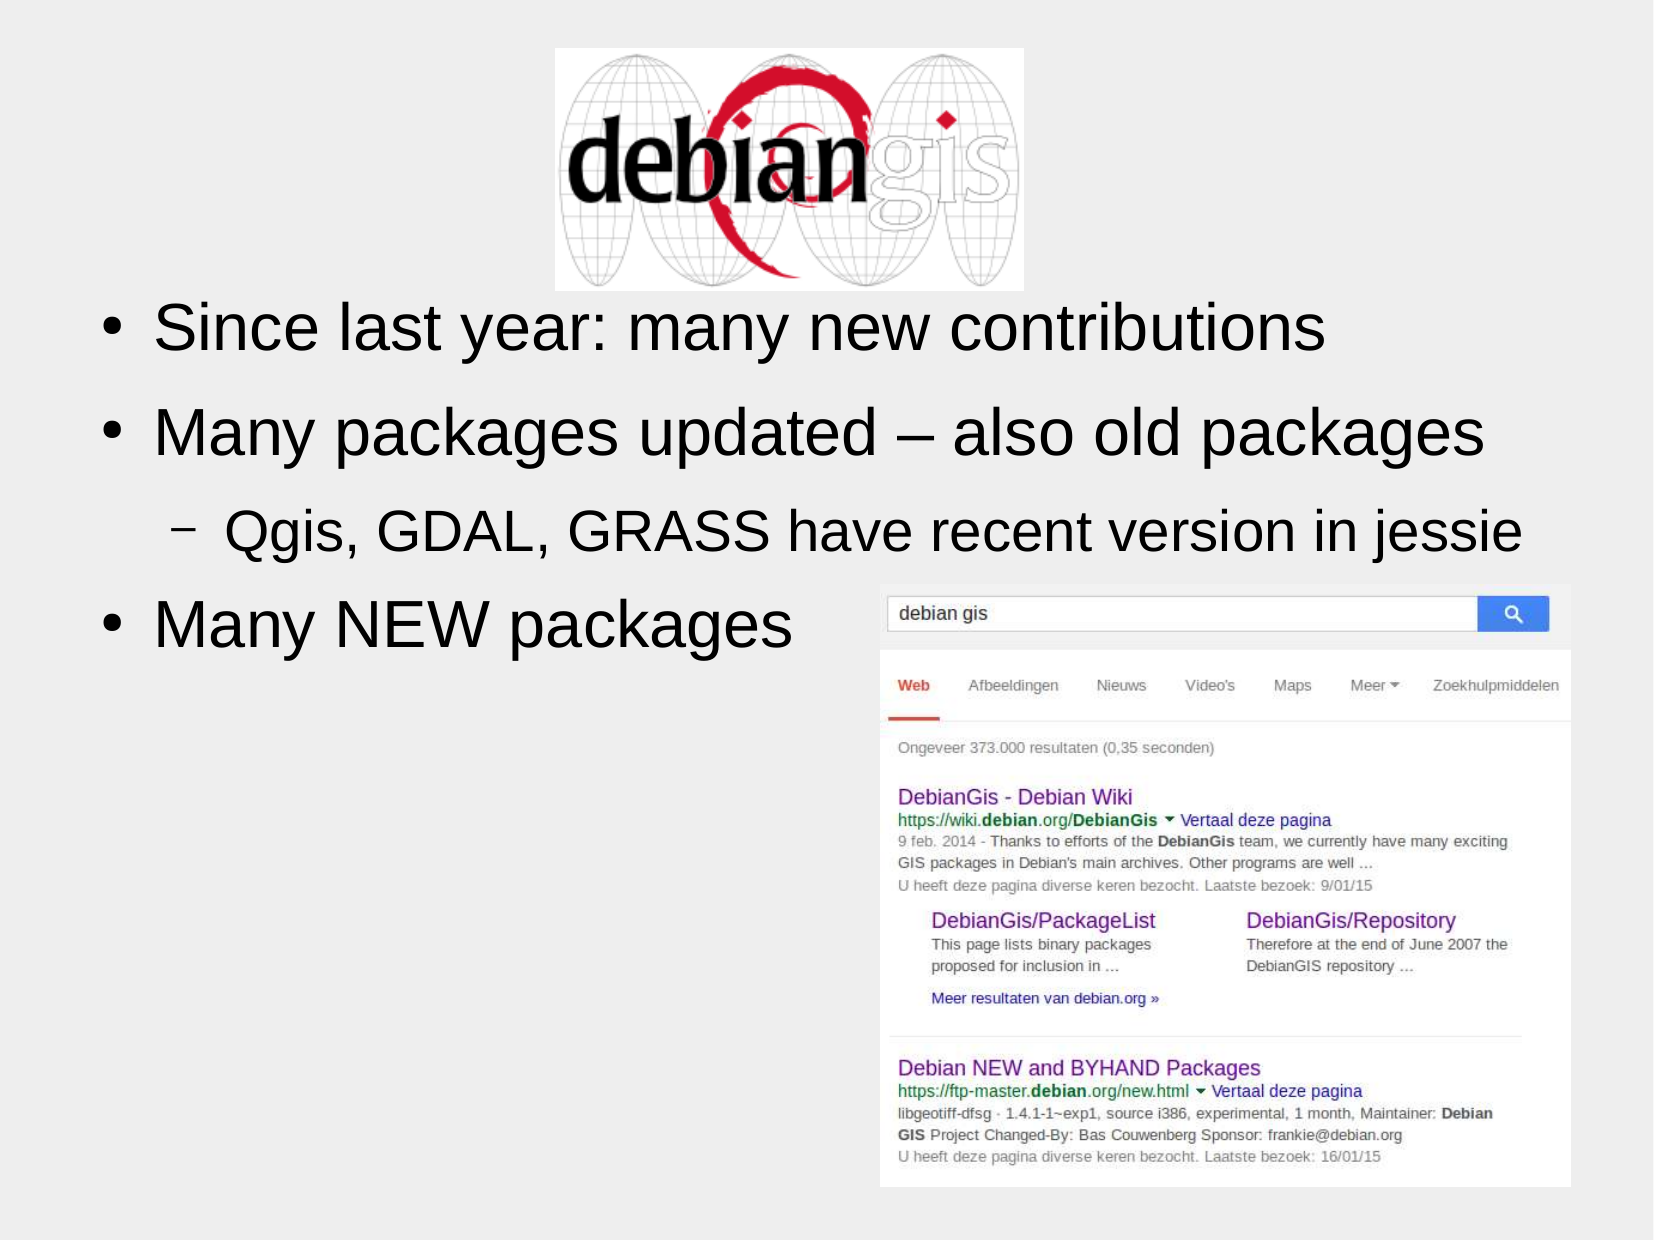

#
Since last year: many new contributions
Many packages updated – also old packages
Qgis, GDAL, GRASS have recent version in jessie
Many NEW packages